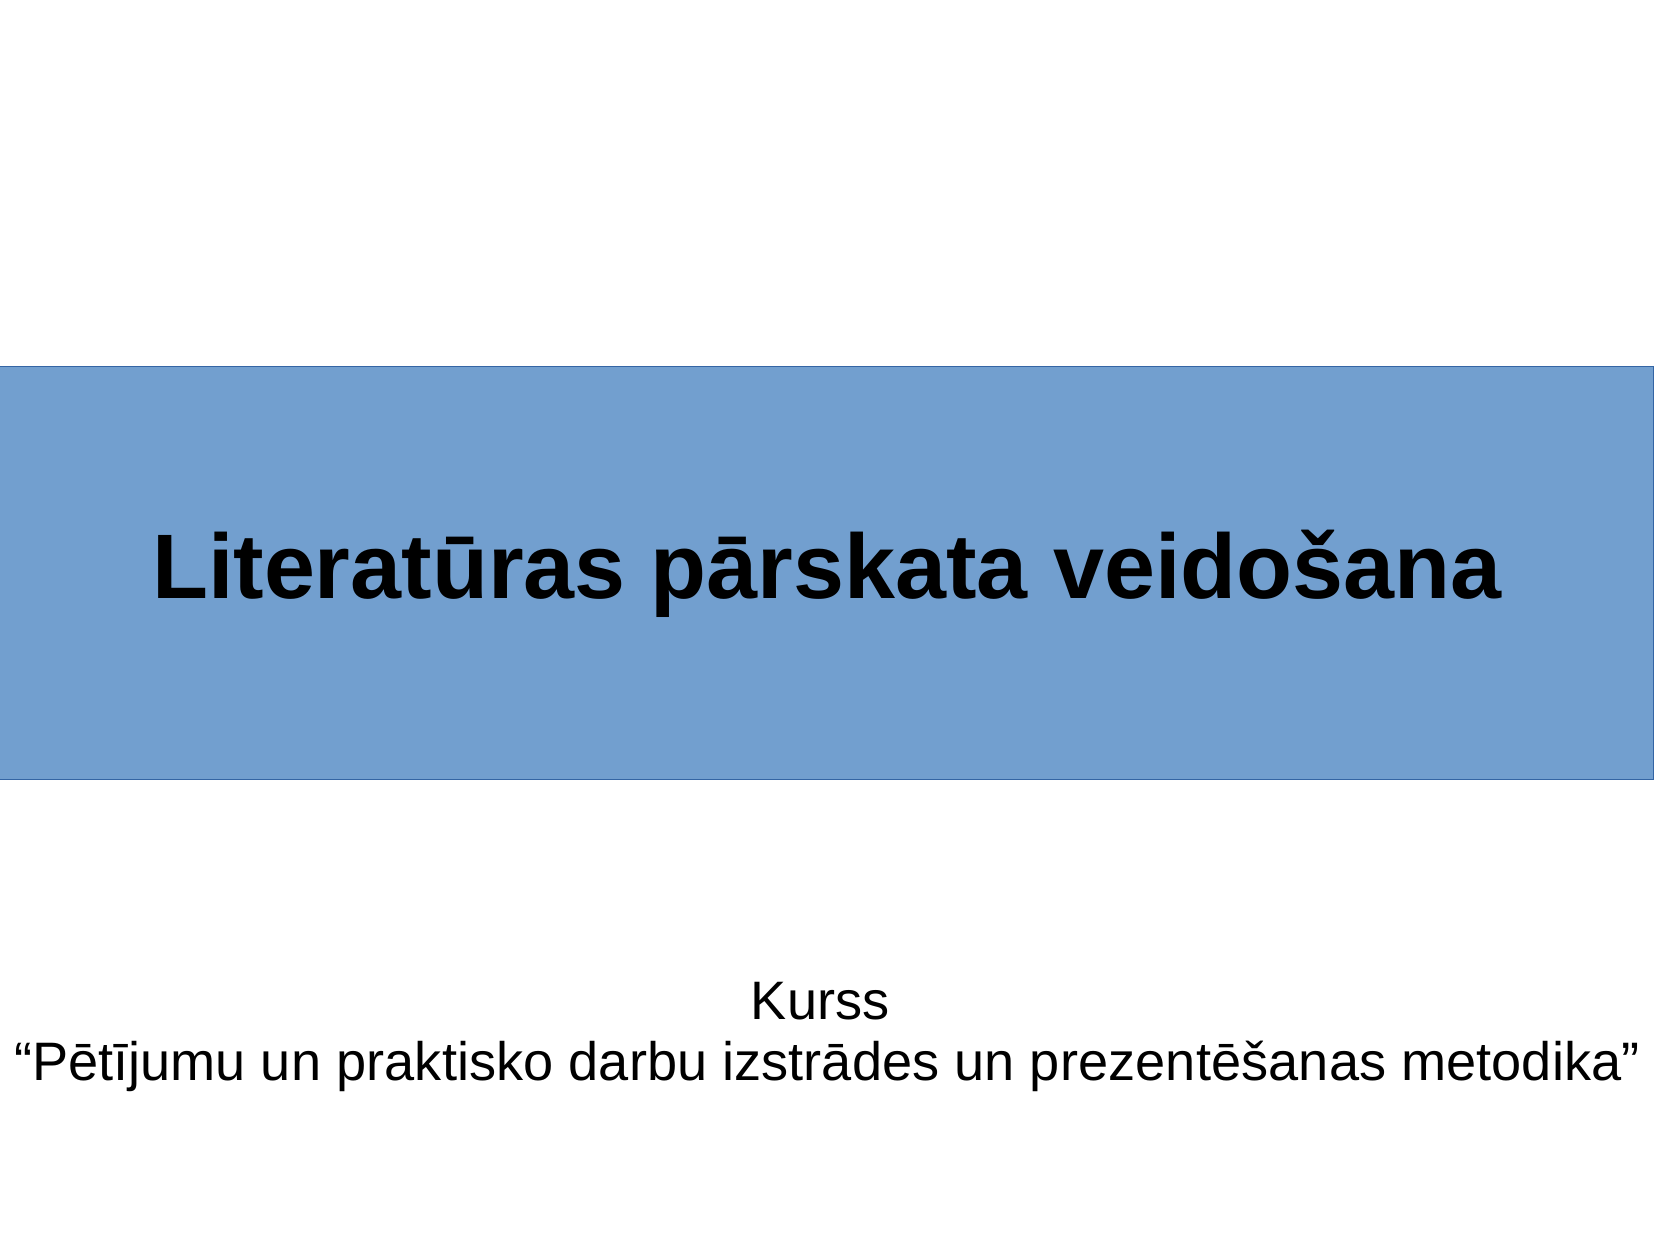

# Literatūras pārskata veidošana
Kurss
“Pētījumu un praktisko darbu izstrādes un prezentēšanas metodika”